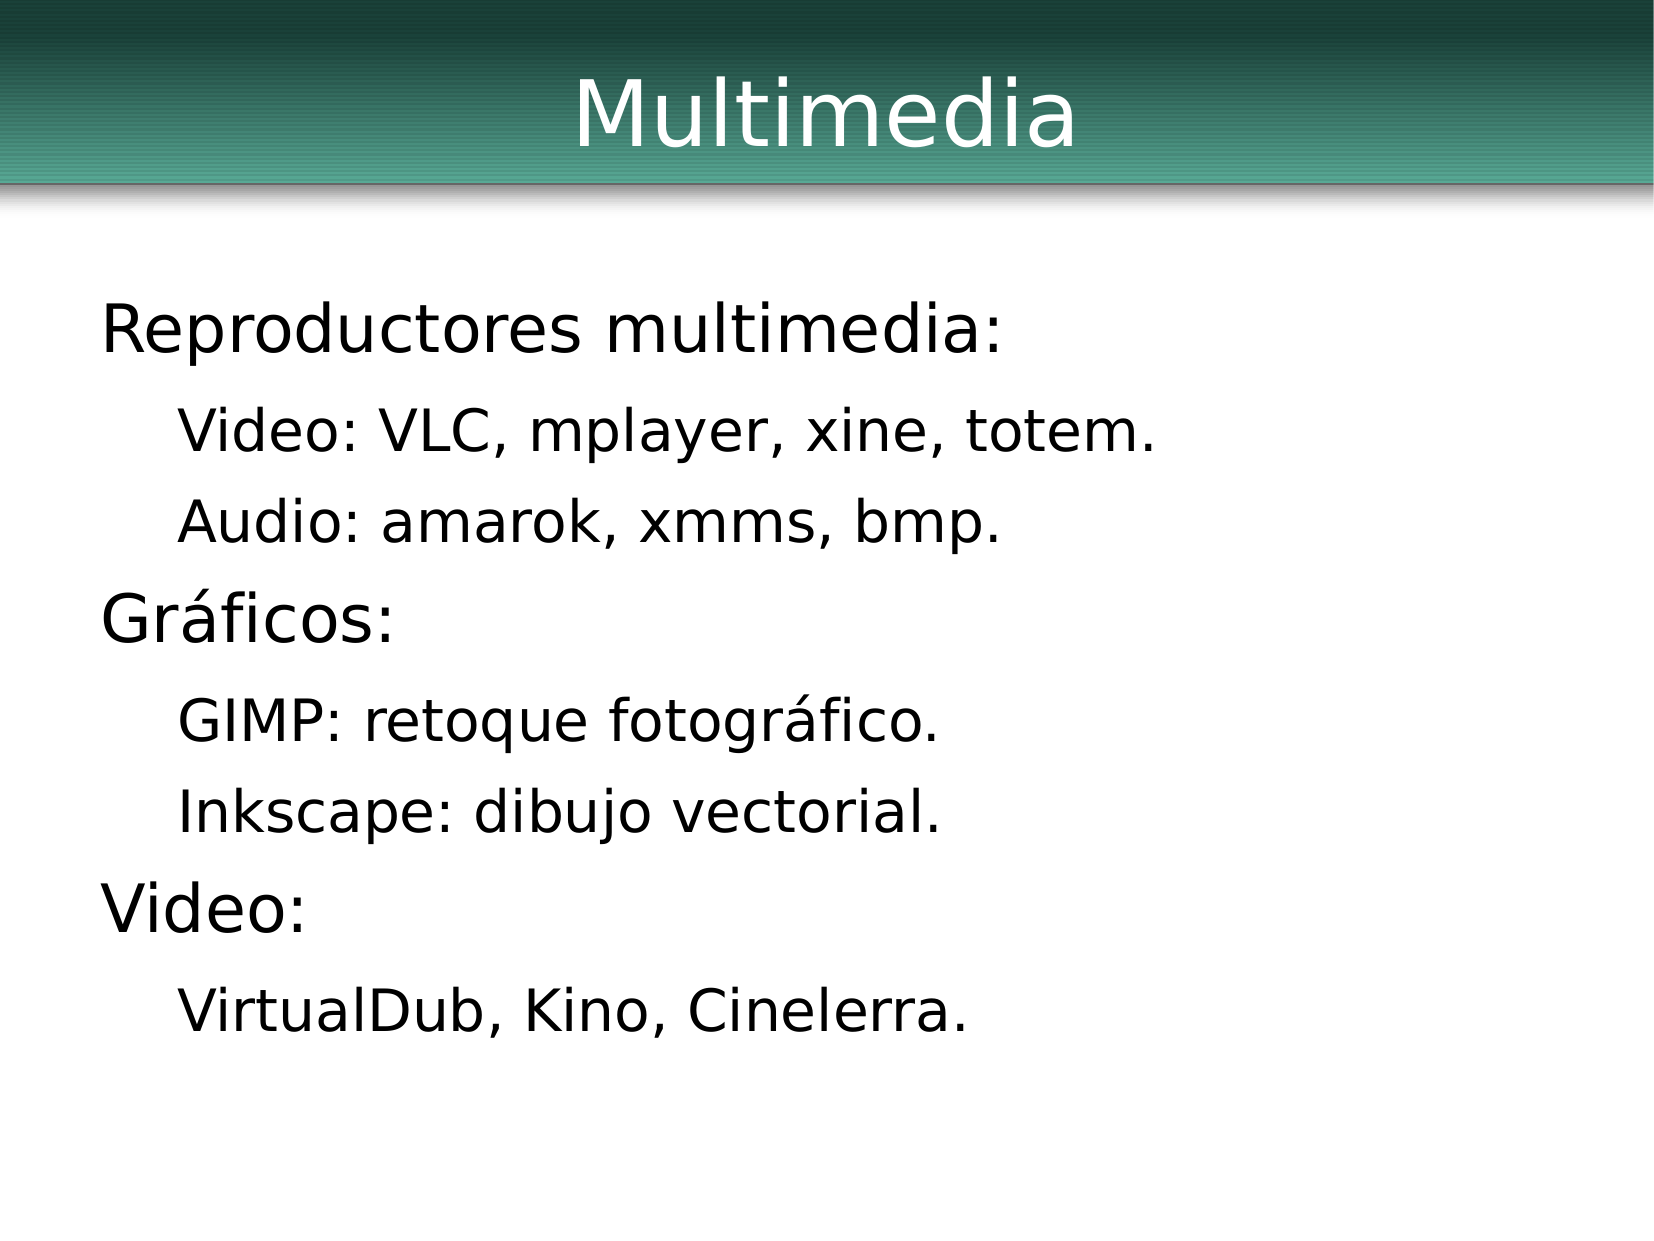

# Multimedia
Reproductores multimedia:
Video: VLC, mplayer, xine, totem.
Audio: amarok, xmms, bmp.
Gráficos:
GIMP: retoque fotográfico.
Inkscape: dibujo vectorial.
Video:
VirtualDub, Kino, Cinelerra.